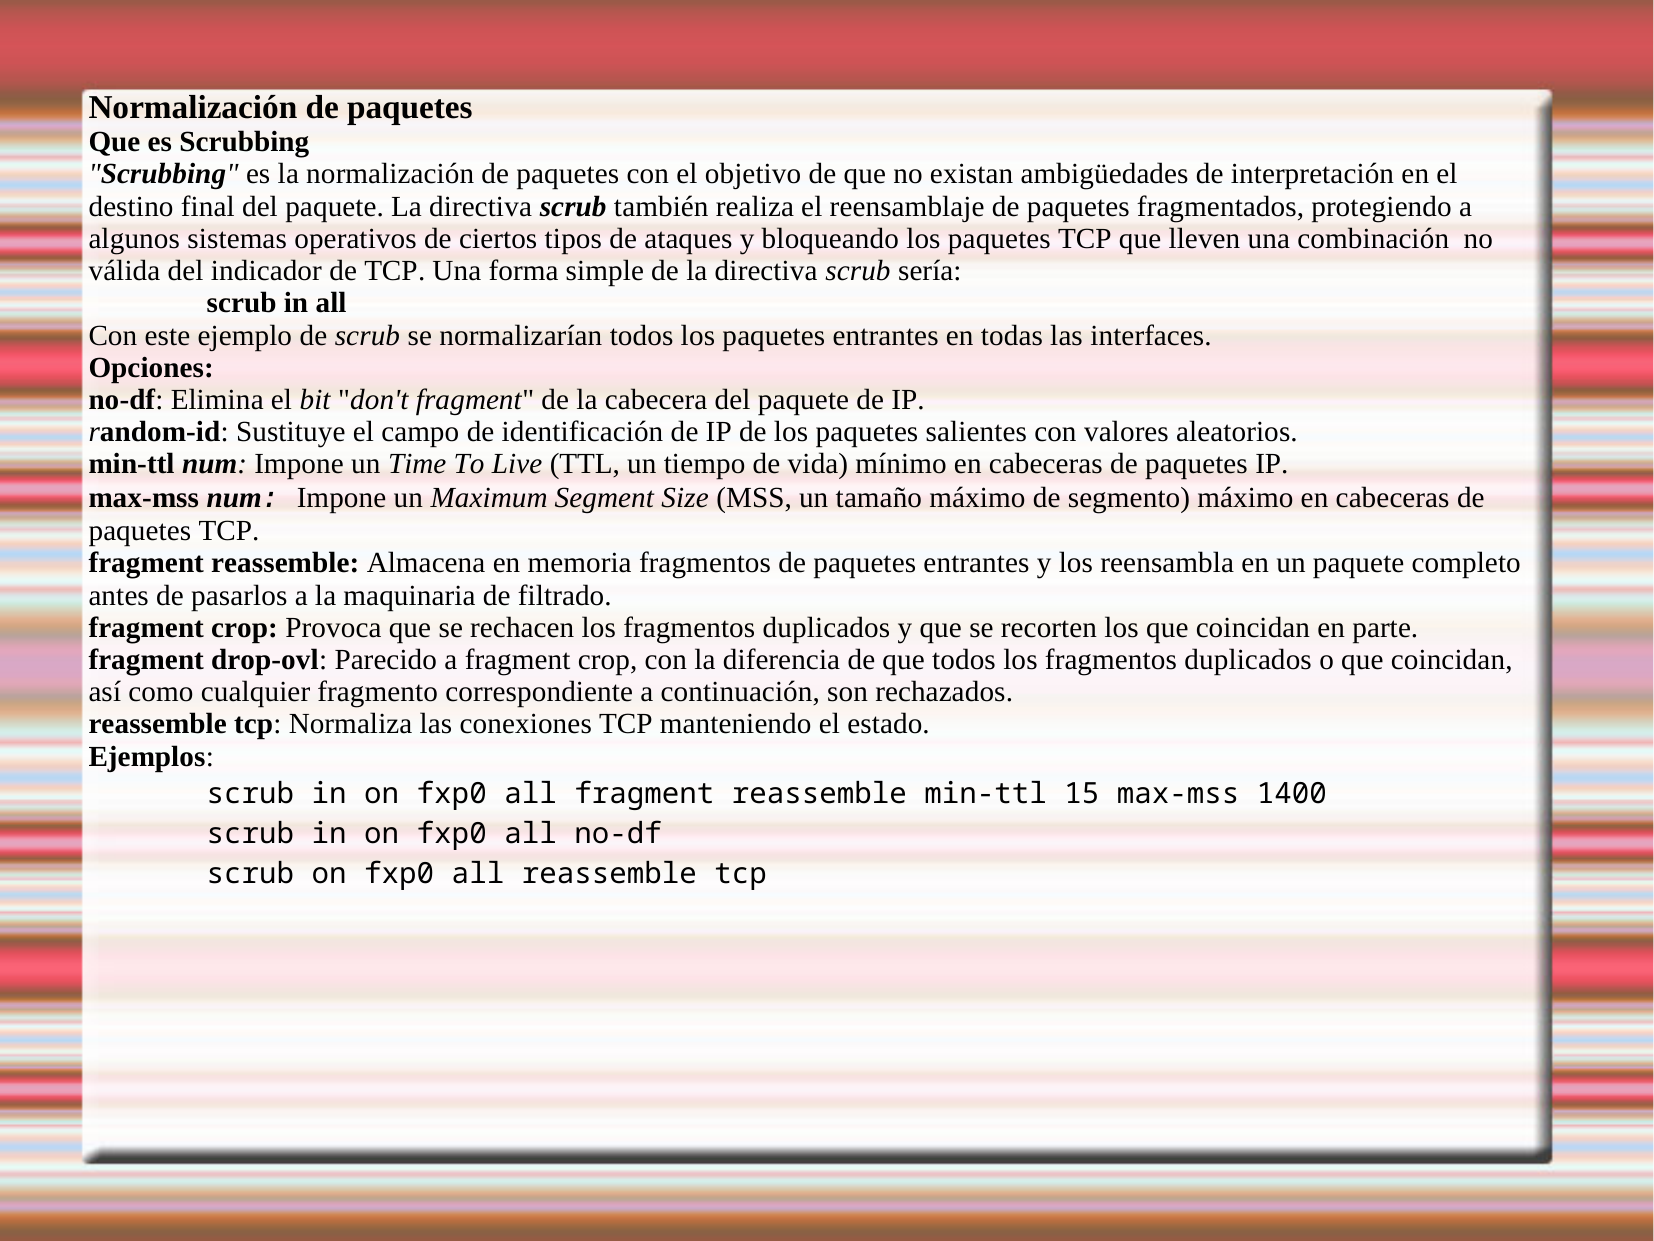

Normalización de paquetes
Que es Scrubbing
"Scrubbing" es la normalización de paquetes con el objetivo de que no existan ambigüedades de interpretación en el destino final del paquete. La directiva scrub también realiza el reensamblaje de paquetes fragmentados, protegiendo a algunos sistemas operativos de ciertos tipos de ataques y bloqueando los paquetes TCP que lleven una combinación no válida del indicador de TCP. Una forma simple de la directiva scrub sería:
	scrub in all
Con este ejemplo de scrub se normalizarían todos los paquetes entrantes en todas las interfaces.
Opciones:
no-df: Elimina el bit "don't fragment" de la cabecera del paquete de IP.
random-id: Sustituye el campo de identificación de IP de los paquetes salientes con valores aleatorios.
min-ttl num: Impone un Time To Live (TTL, un tiempo de vida) mínimo en cabeceras de paquetes IP.
max-mss num: Impone un Maximum Segment Size (MSS, un tamaño máximo de segmento) máximo en cabeceras de paquetes TCP.
fragment reassemble: Almacena en memoria fragmentos de paquetes entrantes y los reensambla en un paquete completo antes de pasarlos a la maquinaria de filtrado.
fragment crop: Provoca que se rechacen los fragmentos duplicados y que se recorten los que coincidan en parte.
fragment drop-ovl: Parecido a fragment crop, con la diferencia de que todos los fragmentos duplicados o que coincidan, así como cualquier fragmento correspondiente a continuación, son rechazados.
reassemble tcp: Normaliza las conexiones TCP manteniendo el estado.
Ejemplos:
	scrub in on fxp0 all fragment reassemble min-ttl 15 max-mss 1400
	scrub in on fxp0 all no-df
	scrub on fxp0 all reassemble tcp